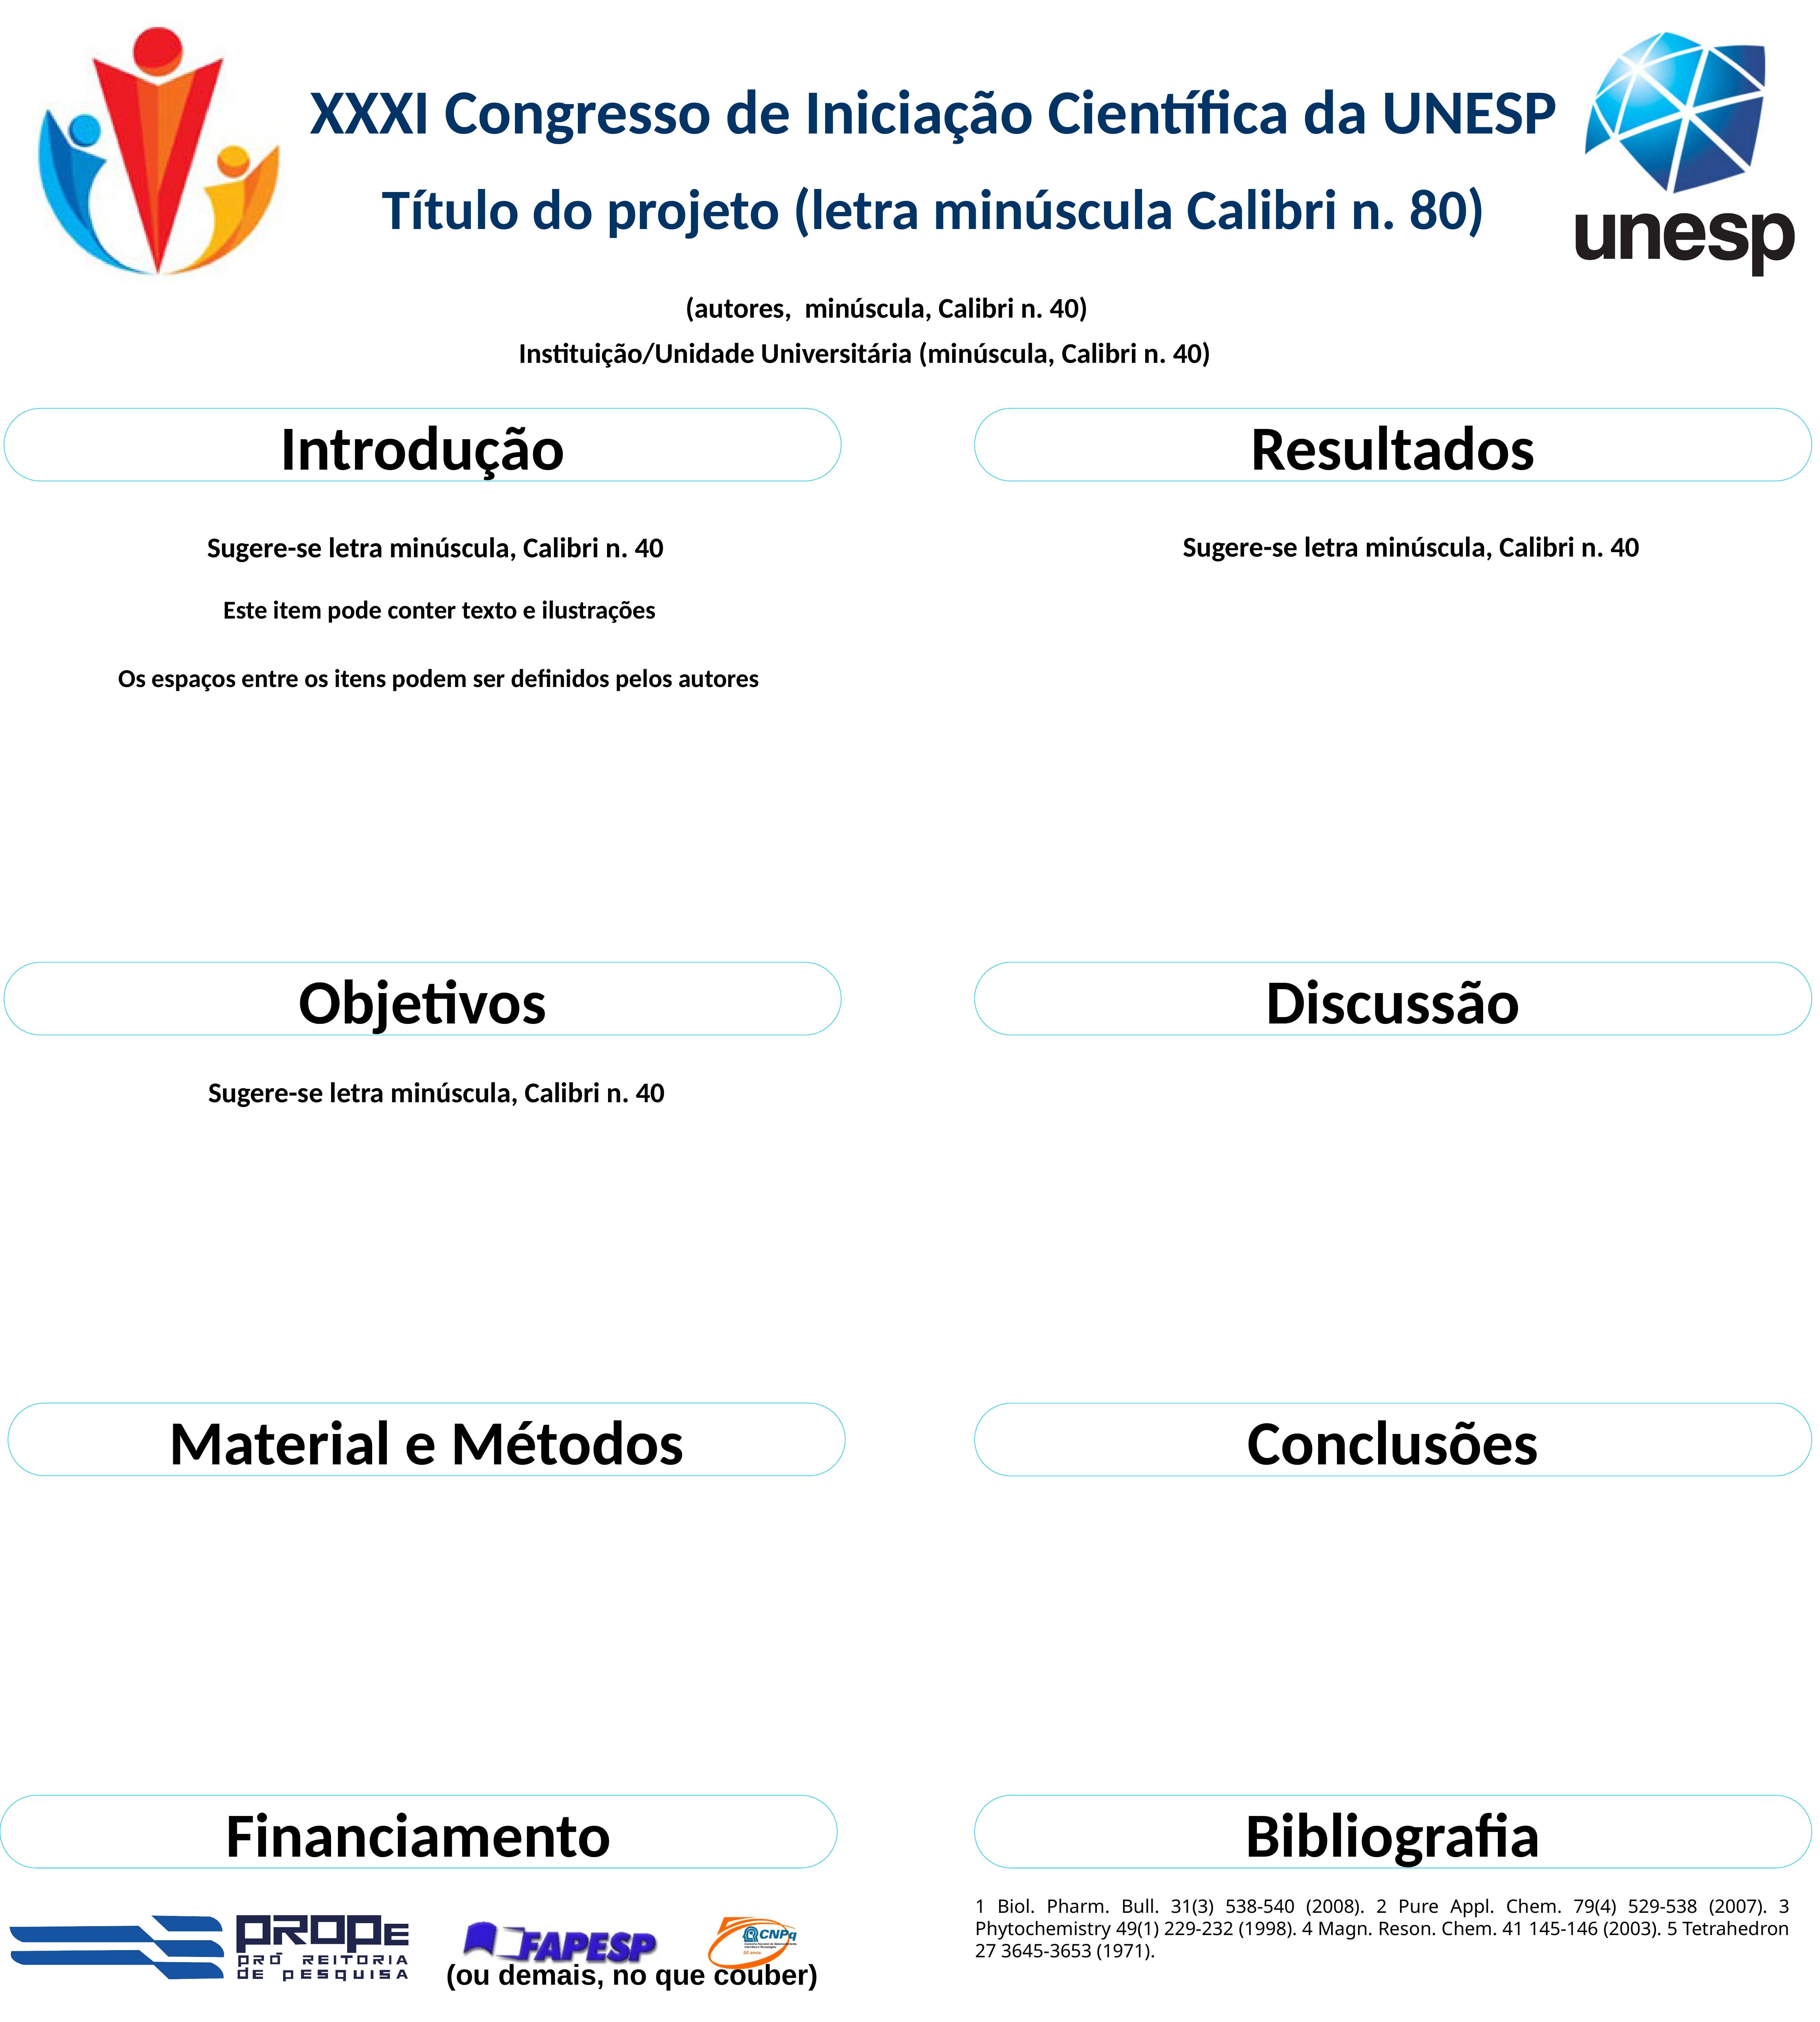

XXXI Congresso de Iniciação Científica da UNESP
Título do projeto (letra minúscula Calibri n. 80)
(autores, minúscula, Calibri n. 40)
Instituição/Unidade Universitária (minúscula, Calibri n. 40)
Introdução
Resultados
Sugere-se letra minúscula, Calibri n. 40
Sugere-se letra minúscula, Calibri n. 40
Este item pode conter texto e ilustrações
Os espaços entre os itens podem ser definidos pelos autores
Objetivos
Discussão
Sugere-se letra minúscula, Calibri n. 40
Material e Métodos
Conclusões
Financiamento
Bibliografia
1 Biol. Pharm. Bull. 31(3) 538-540 (2008). 2 Pure Appl. Chem. 79(4) 529-538 (2007). 3 Phytochemistry 49(1) 229-232 (1998). 4 Magn. Reson. Chem. 41 145-146 (2003). 5 Tetrahedron 27 3645-3653 (1971).
(ou demais, no que couber)